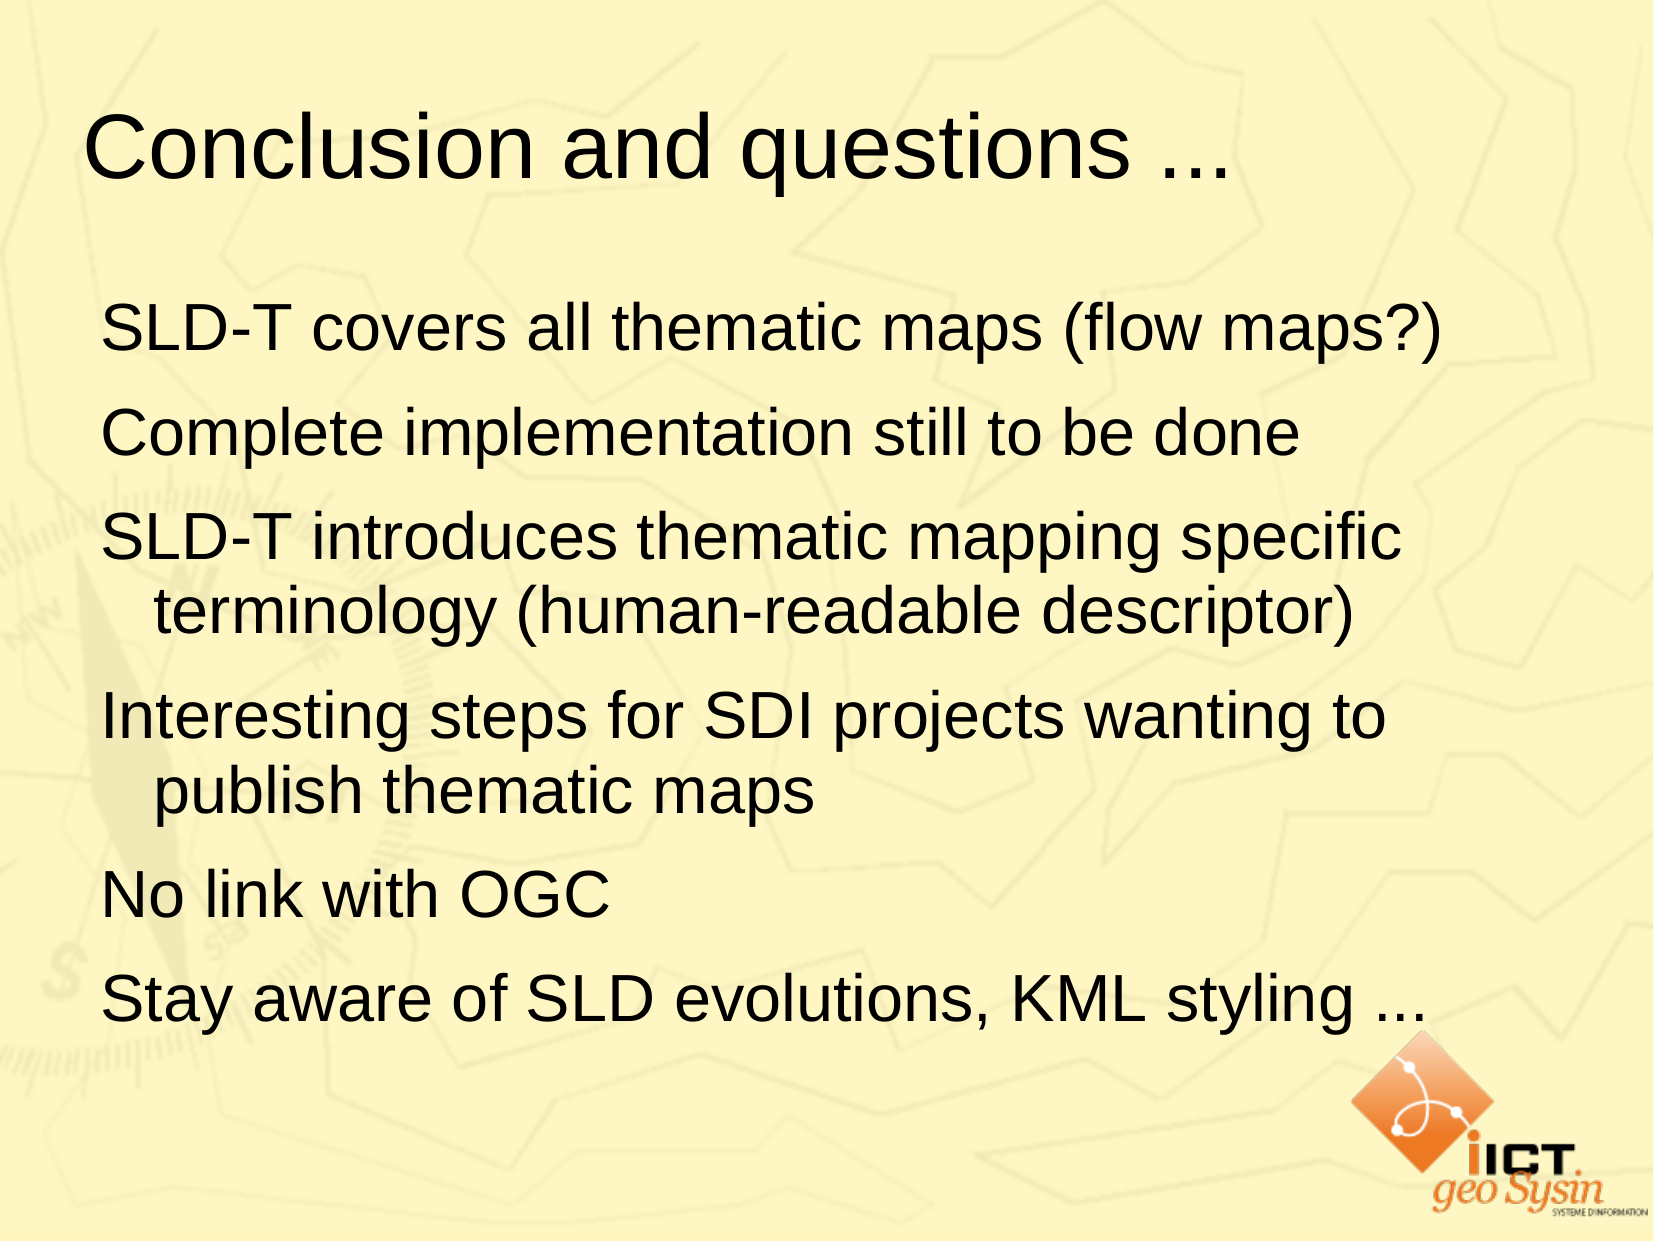

# Conclusion and questions ...
SLD-T covers all thematic maps (flow maps?)
Complete implementation still to be done
SLD-T introduces thematic mapping specific terminology (human-readable descriptor)
Interesting steps for SDI projects wanting to publish thematic maps
No link with OGC
Stay aware of SLD evolutions, KML styling ...